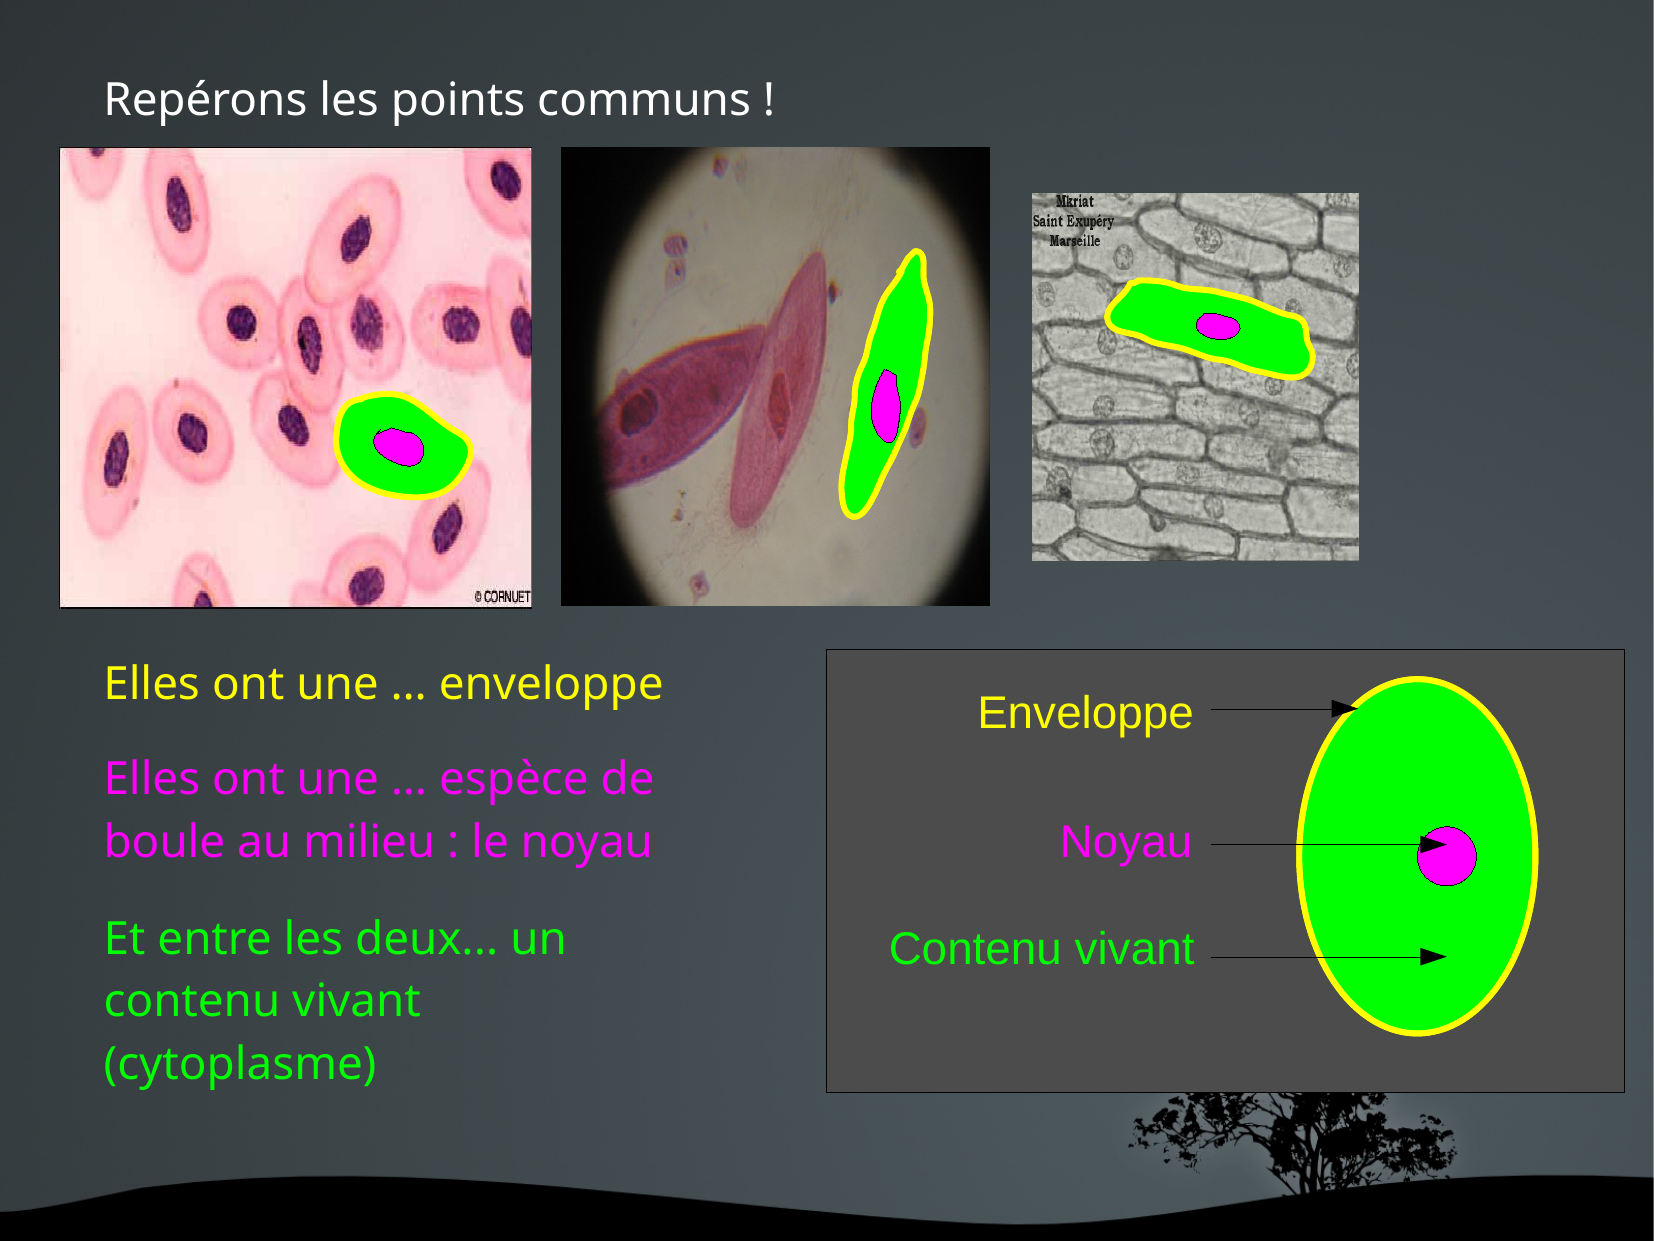

Repérons les points communs !
Elles ont une … enveloppe
Enveloppe
Elles ont une … espèce de boule au milieu : le noyau
Noyau
Et entre les deux... un contenu vivant (cytoplasme)
Contenu vivant